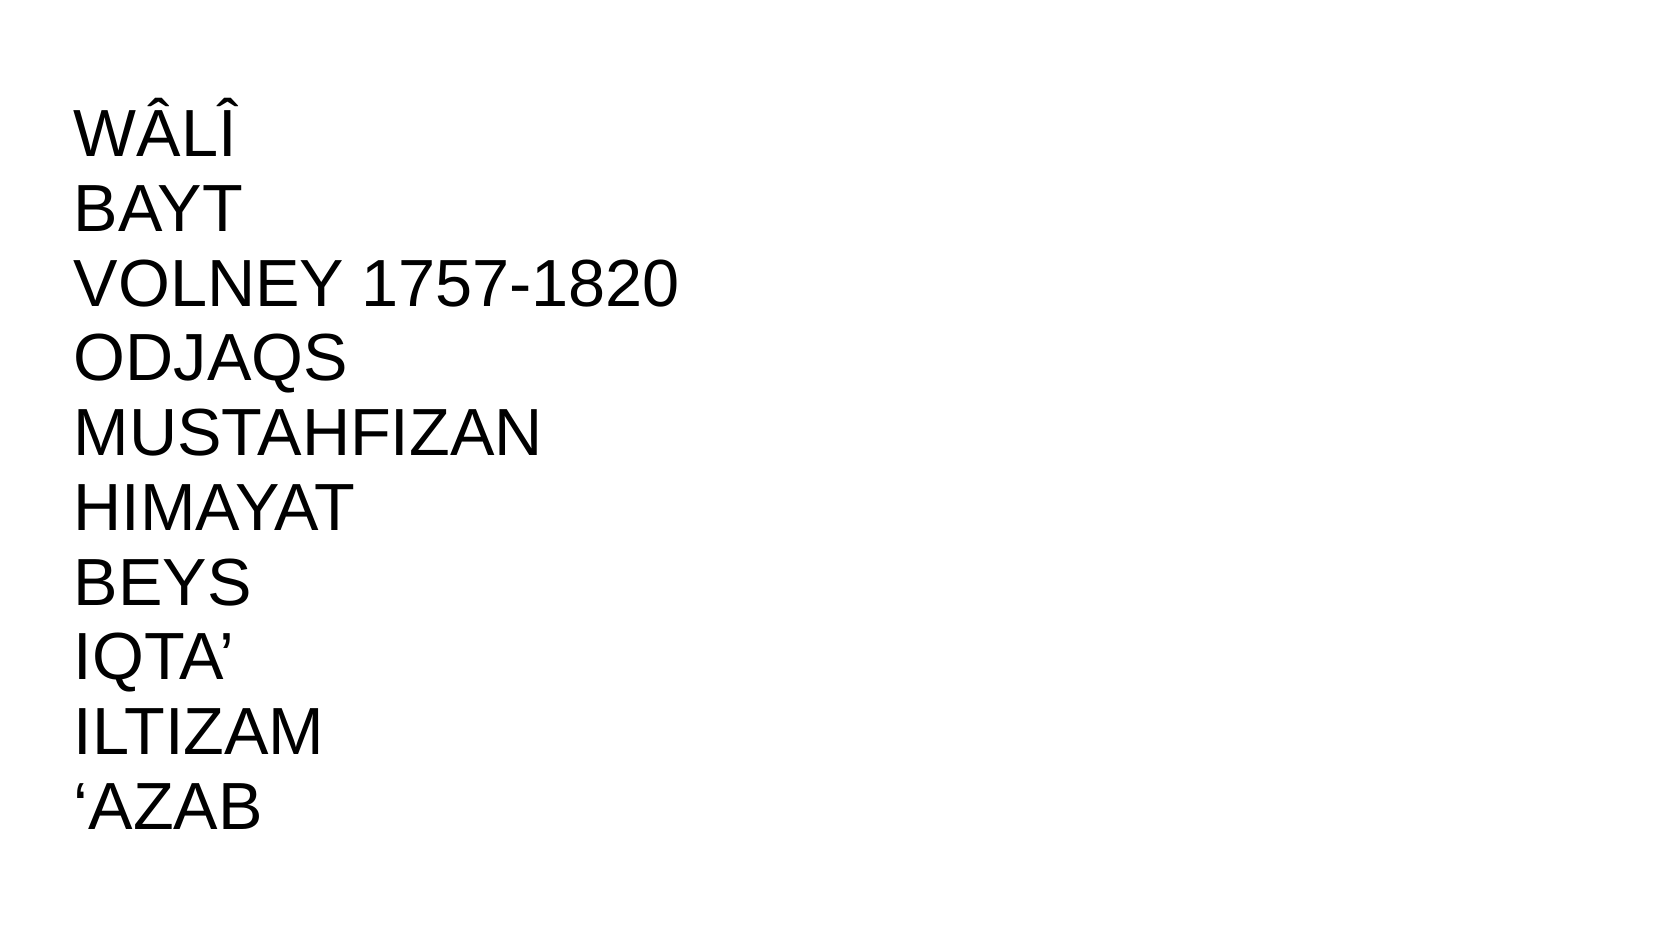

WÂLÎ
BAYT
VOLNEY 1757-1820
ODJAQS
MUSTAHFIZAN
HIMAYAT
BEYS
IQTA’
ILTIZAM
‘AZAB